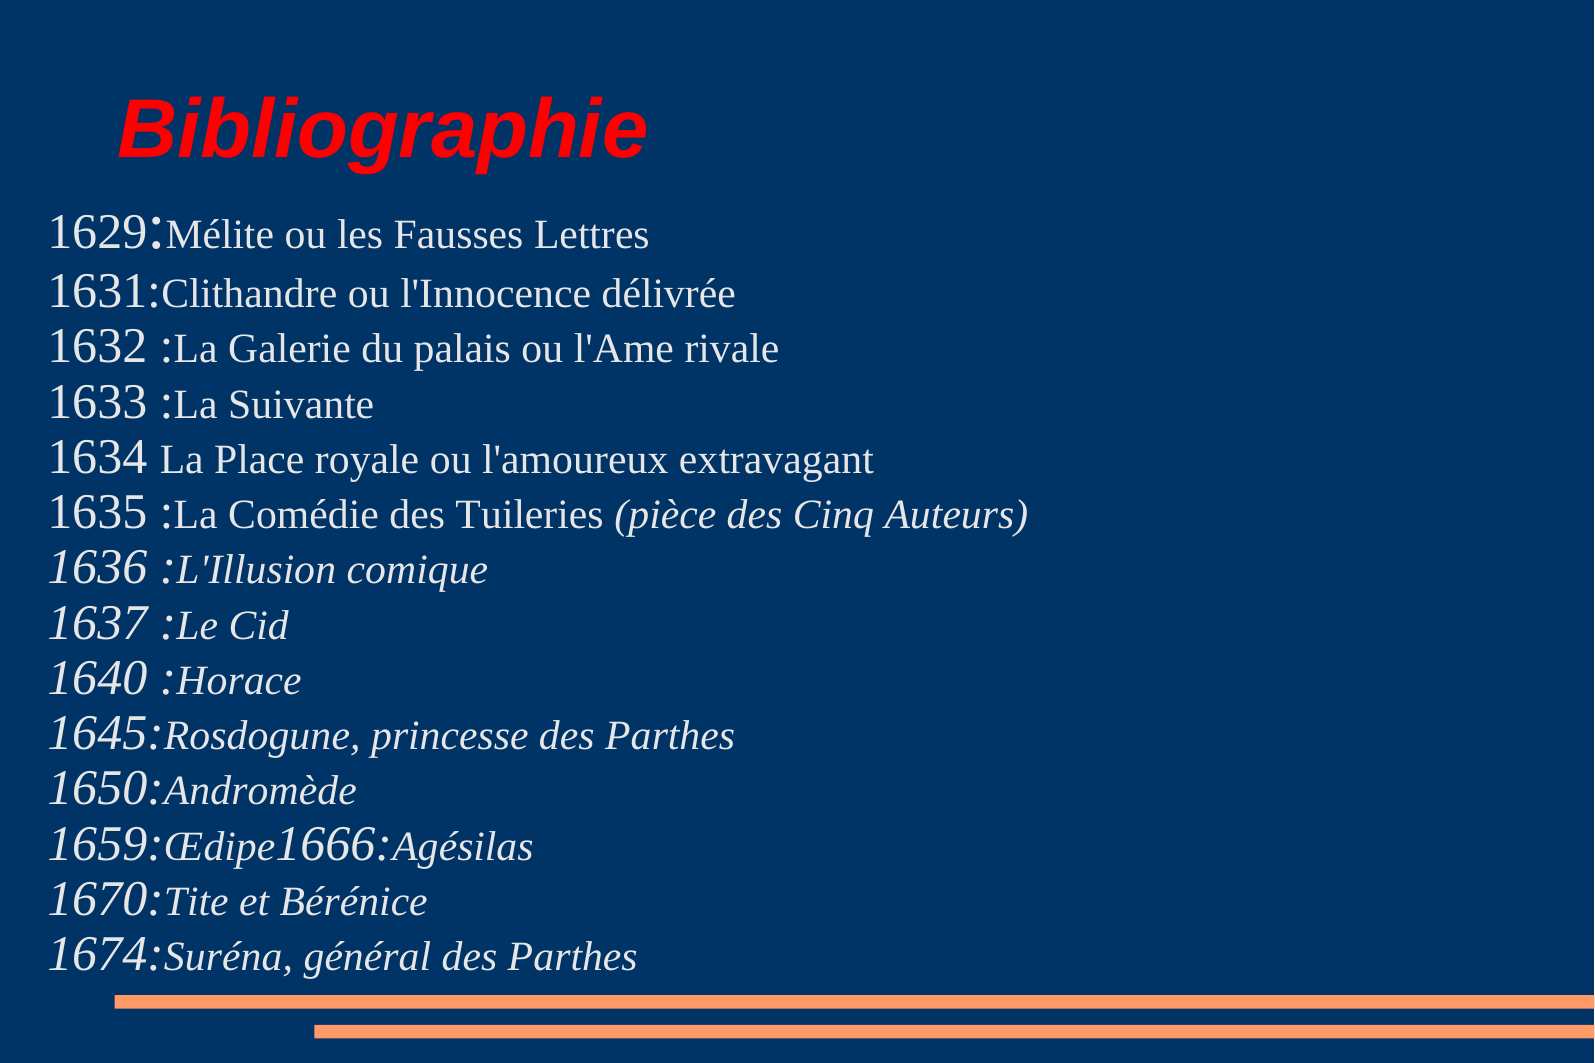

# Bibliographie
1629:Mélite ou les Fausses Lettres 1631:Clithandre ou l'Innocence délivrée 1632 :La Galerie du palais ou l'Ame rivale 1633 :La Suivante 1634 La Place royale ou l'amoureux extravagant 1635 :La Comédie des Tuileries (pièce des Cinq Auteurs) 1636 :L'Illusion comique 1637 :Le Cid 1640 :Horace 1645:Rosdogune, princesse des Parthes 1650:Andromède 1659:Œdipe1666:Agésilas 1670:Tite et Bérénice 1674:Suréna, général des Parthes